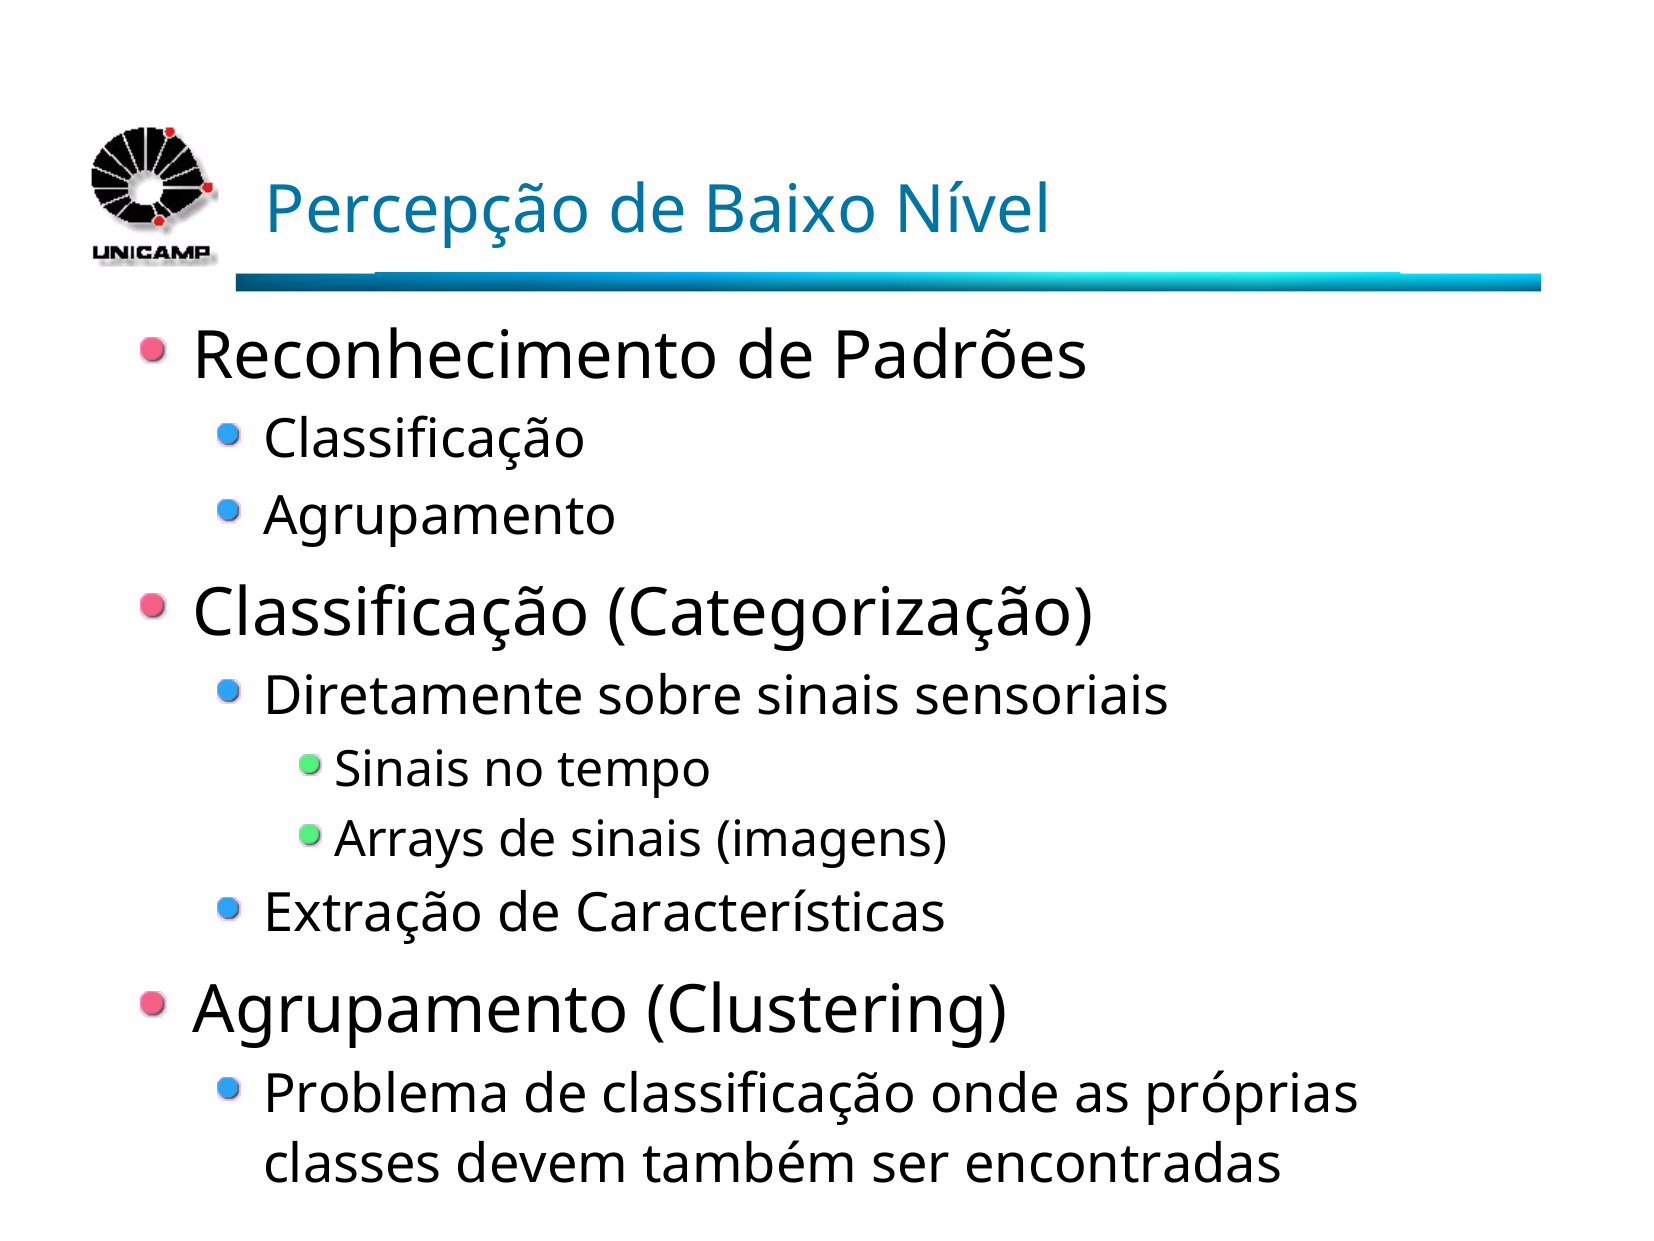

# Percepção de Baixo Nível
Reconhecimento de Padrões
Classificação
Agrupamento
Classificação (Categorização)
Diretamente sobre sinais sensoriais
Sinais no tempo
Arrays de sinais (imagens)
Extração de Características
Agrupamento (Clustering)
Problema de classificação onde as próprias classes devem também ser encontradas